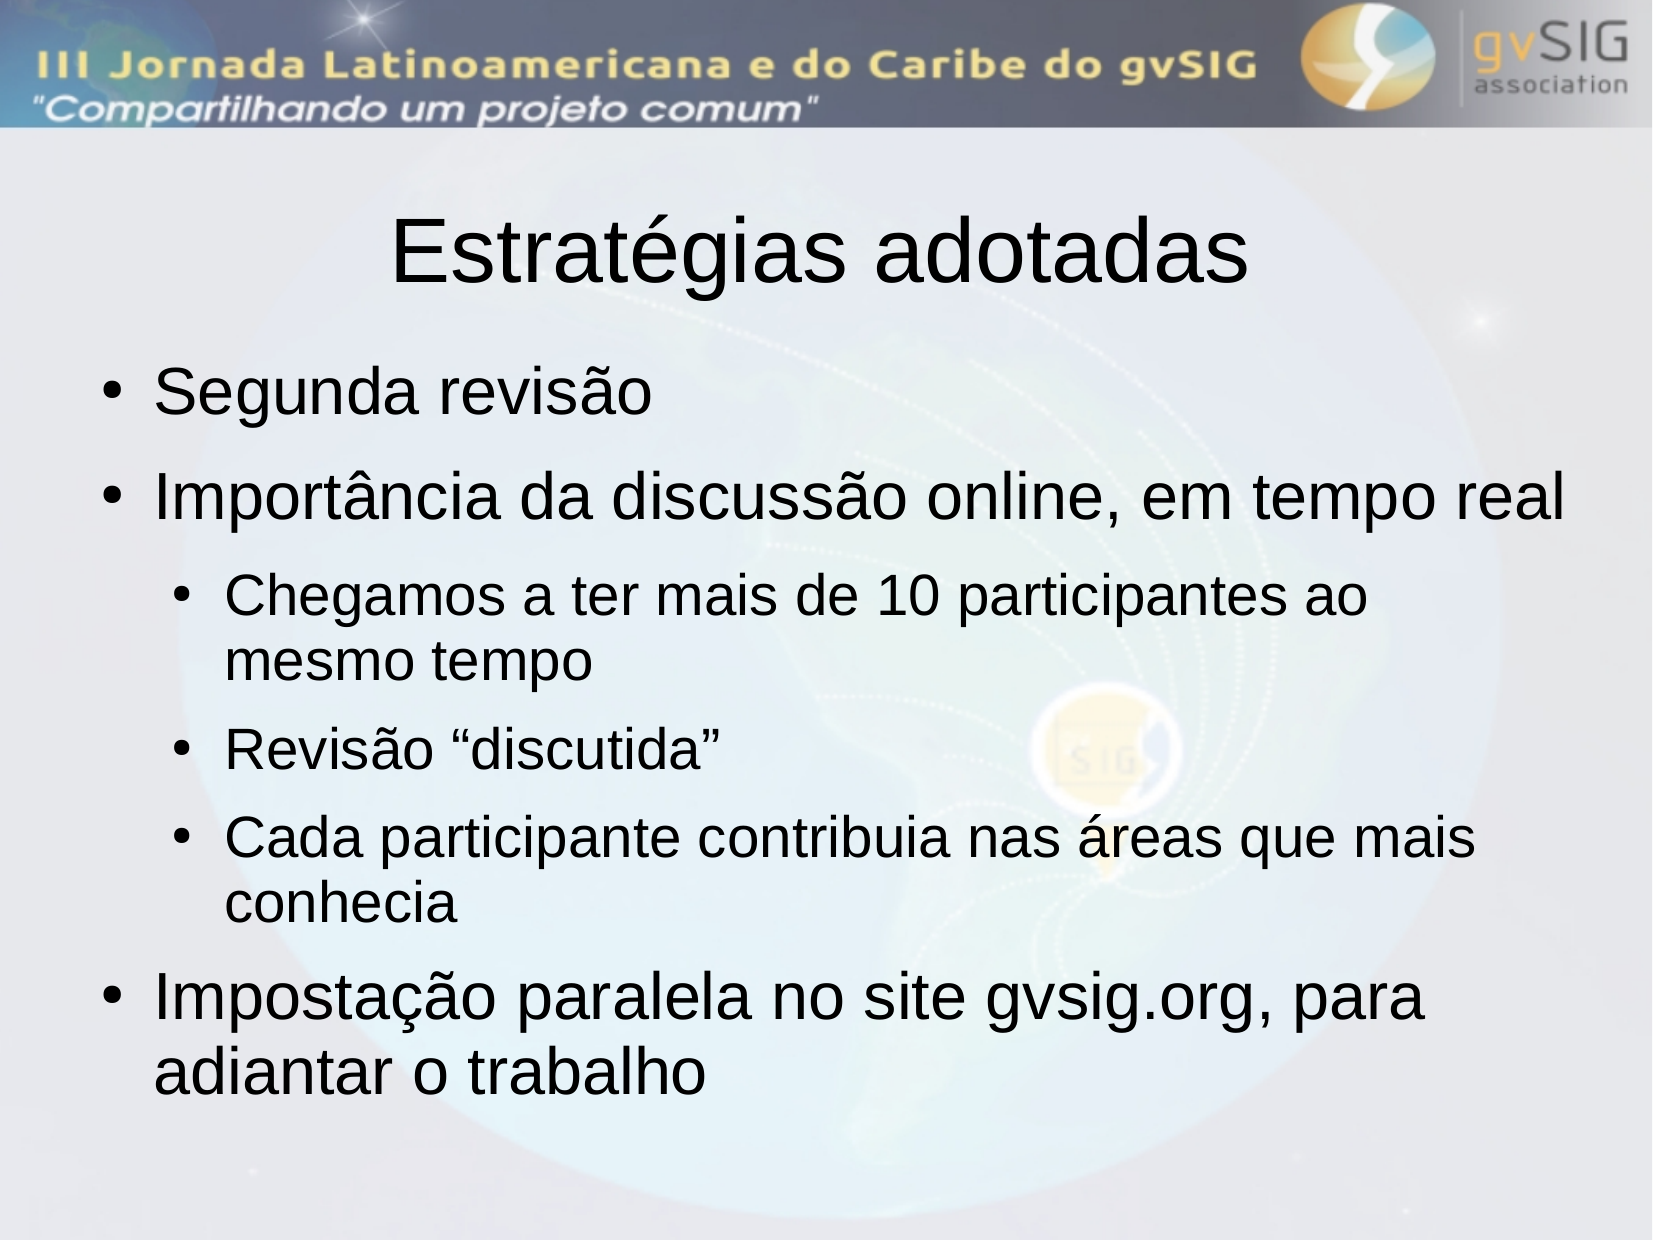

# Estratégias adotadas
Segunda revisão
Importância da discussão online, em tempo real
Chegamos a ter mais de 10 participantes ao mesmo tempo
Revisão “discutida”
Cada participante contribuia nas áreas que mais conhecia
Impostação paralela no site gvsig.org, para adiantar o trabalho